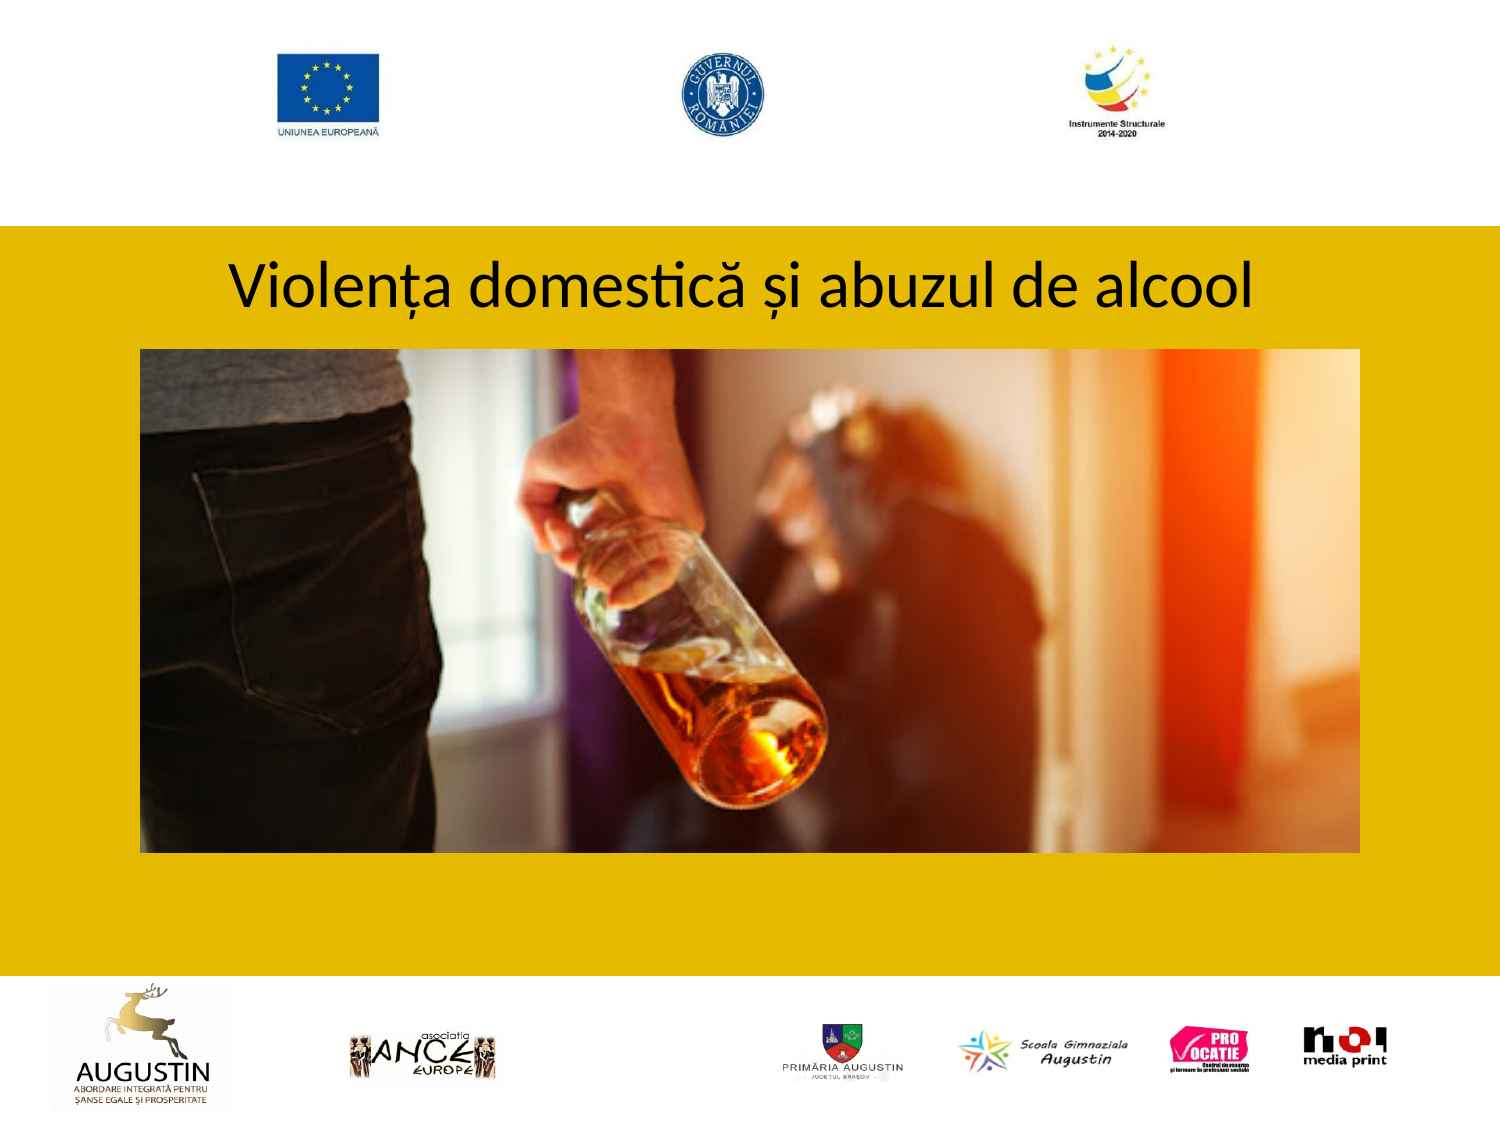

# Violența domestică și abuzul de alcool